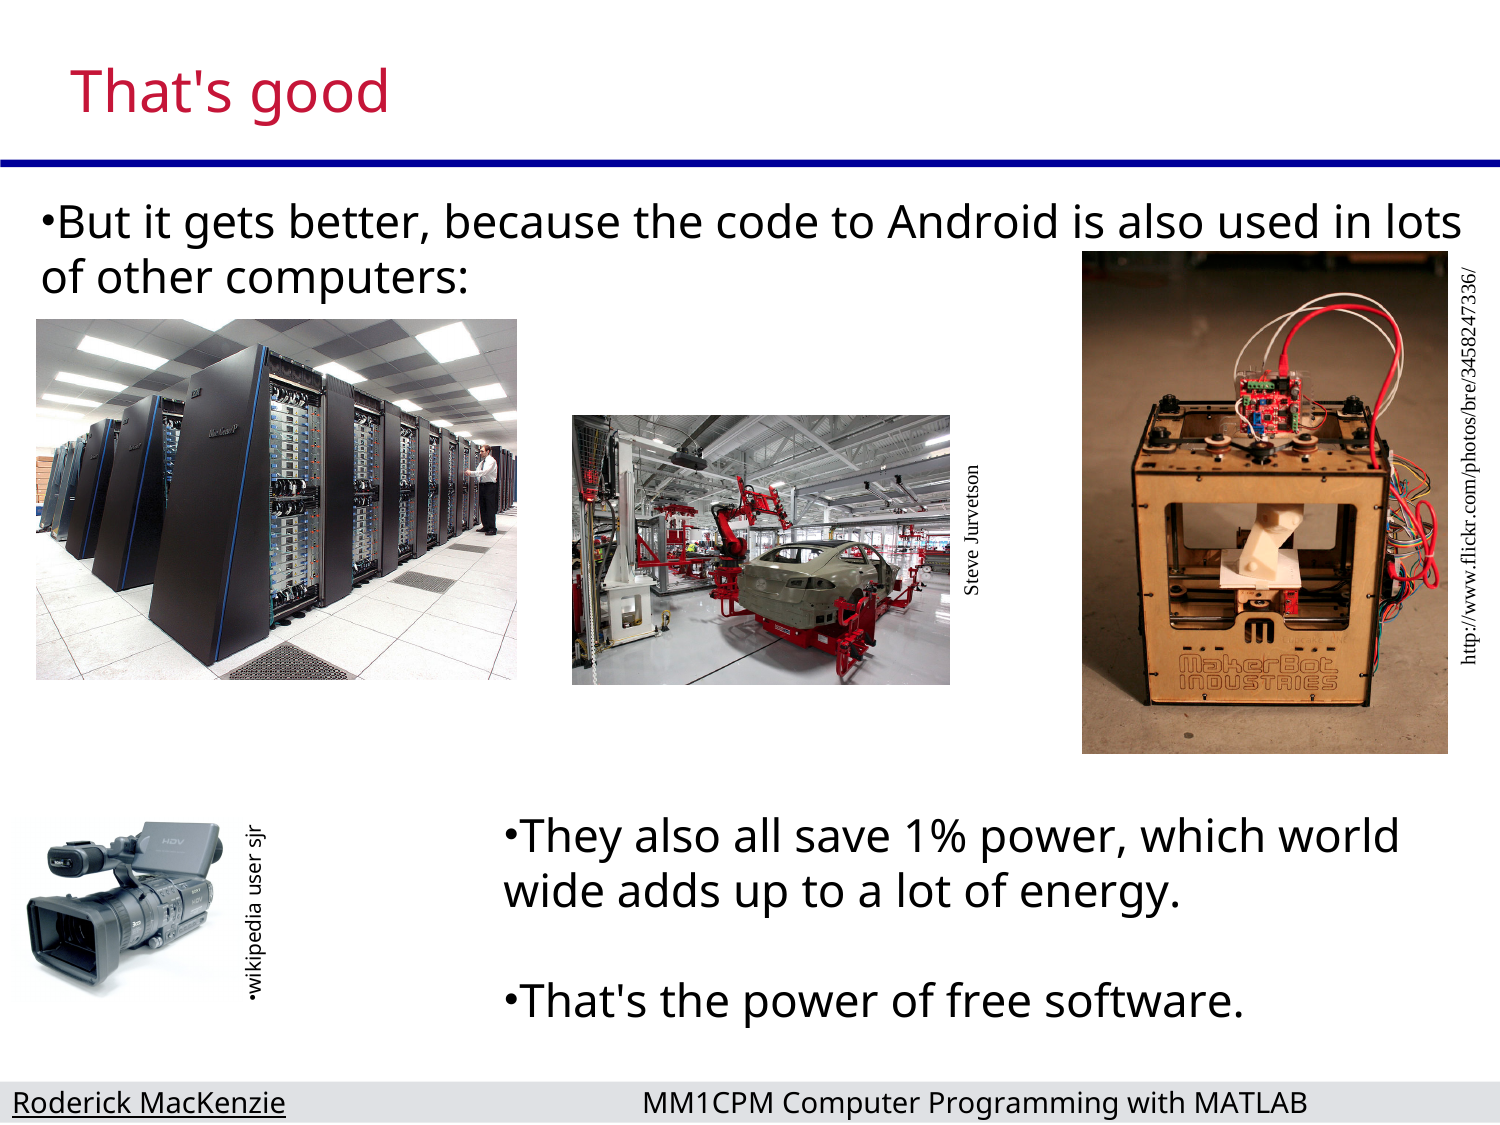

# That's good
http://www.flickr.com/photos/bre/3458247336/
But it gets better, because the code to Android is also used in lots of other computers:
Steve Jurvetson
They also all save 1% power, which world wide adds up to a lot of energy.
That's the power of free software.
wikipedia user sjr